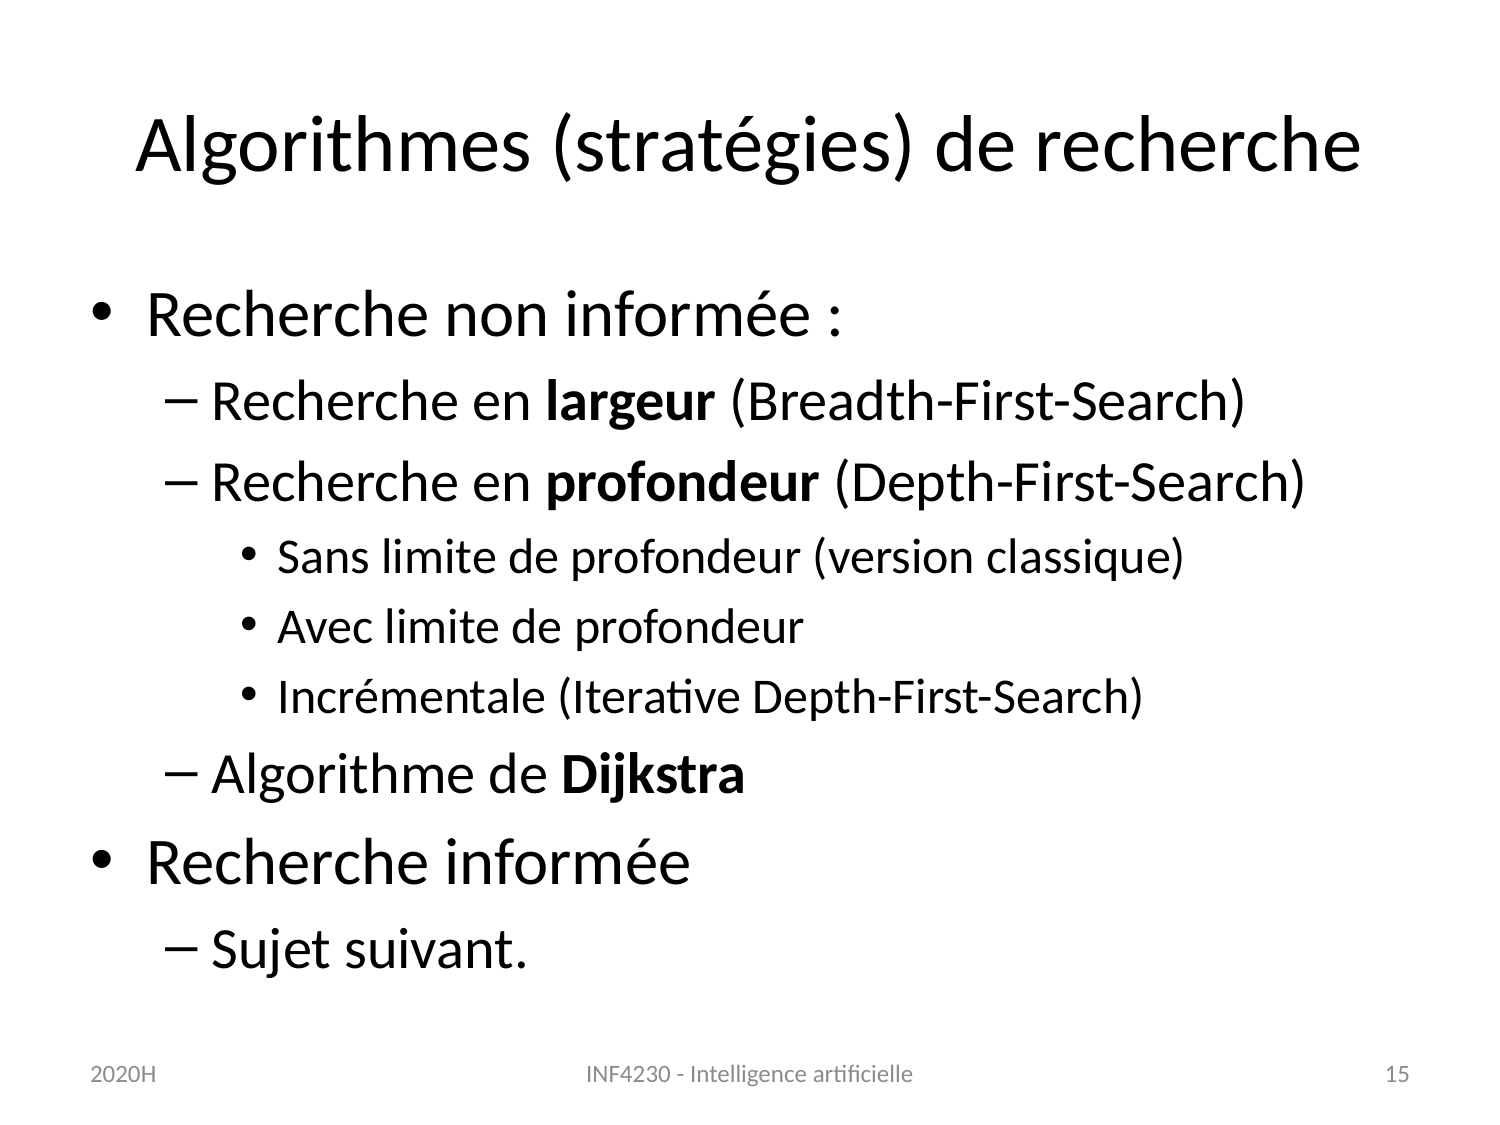

# Algorithmes (stratégies) de recherche
Recherche non informée :
Recherche en largeur (Breadth-First-Search)
Recherche en profondeur (Depth-First-Search)
Sans limite de profondeur (version classique)
Avec limite de profondeur
Incrémentale (Iterative Depth-First-Search)
Algorithme de Dijkstra
Recherche informée
Sujet suivant.
2020H
INF4230 - Intelligence artificielle